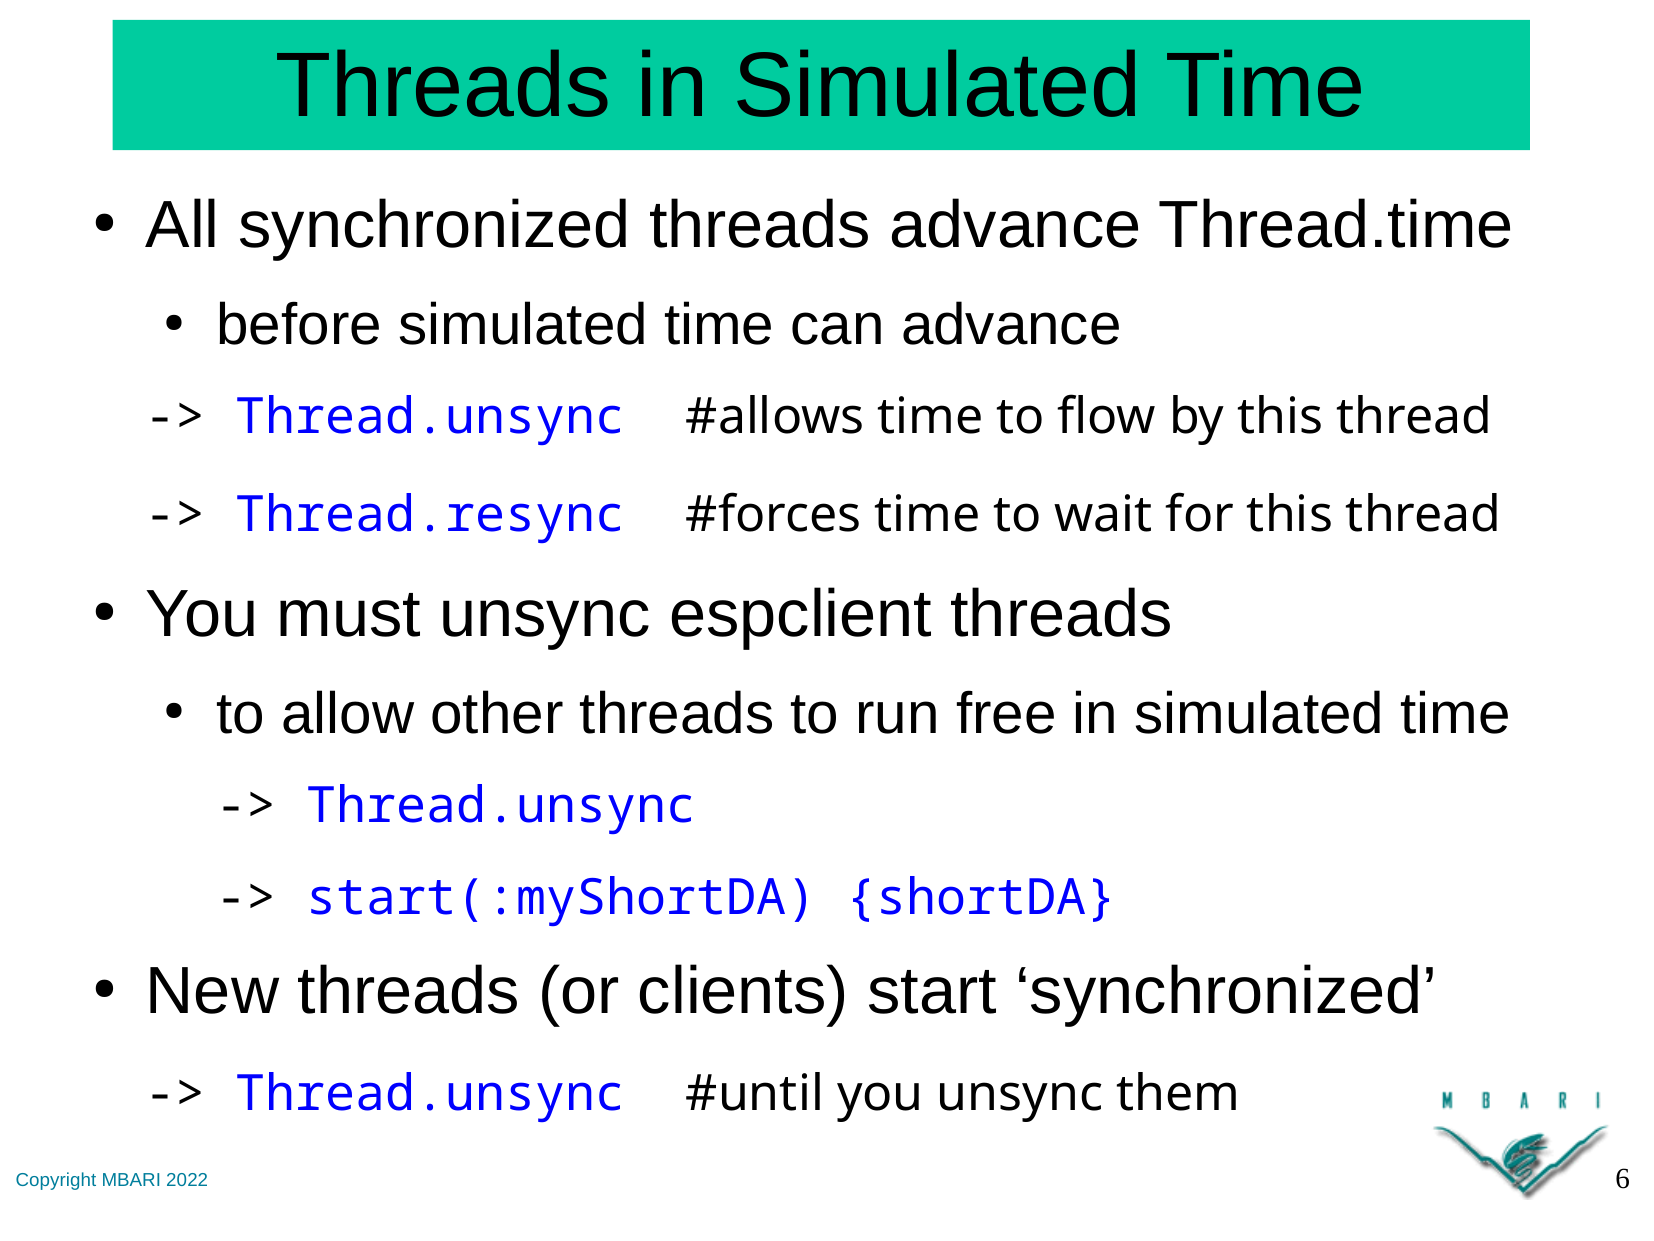

# Threads in Simulated Time
All synchronized threads advance Thread.time
before simulated time can advance
-> Thread.unsync #allows time to flow by this thread
-> Thread.resync #forces time to wait for this thread
You must unsync espclient threads
to allow other threads to run free in simulated time
-> Thread.unsync
-> start(:myShortDA) {shortDA}
New threads (or clients) start ‘synchronized’
-> Thread.unsync #until you unsync them